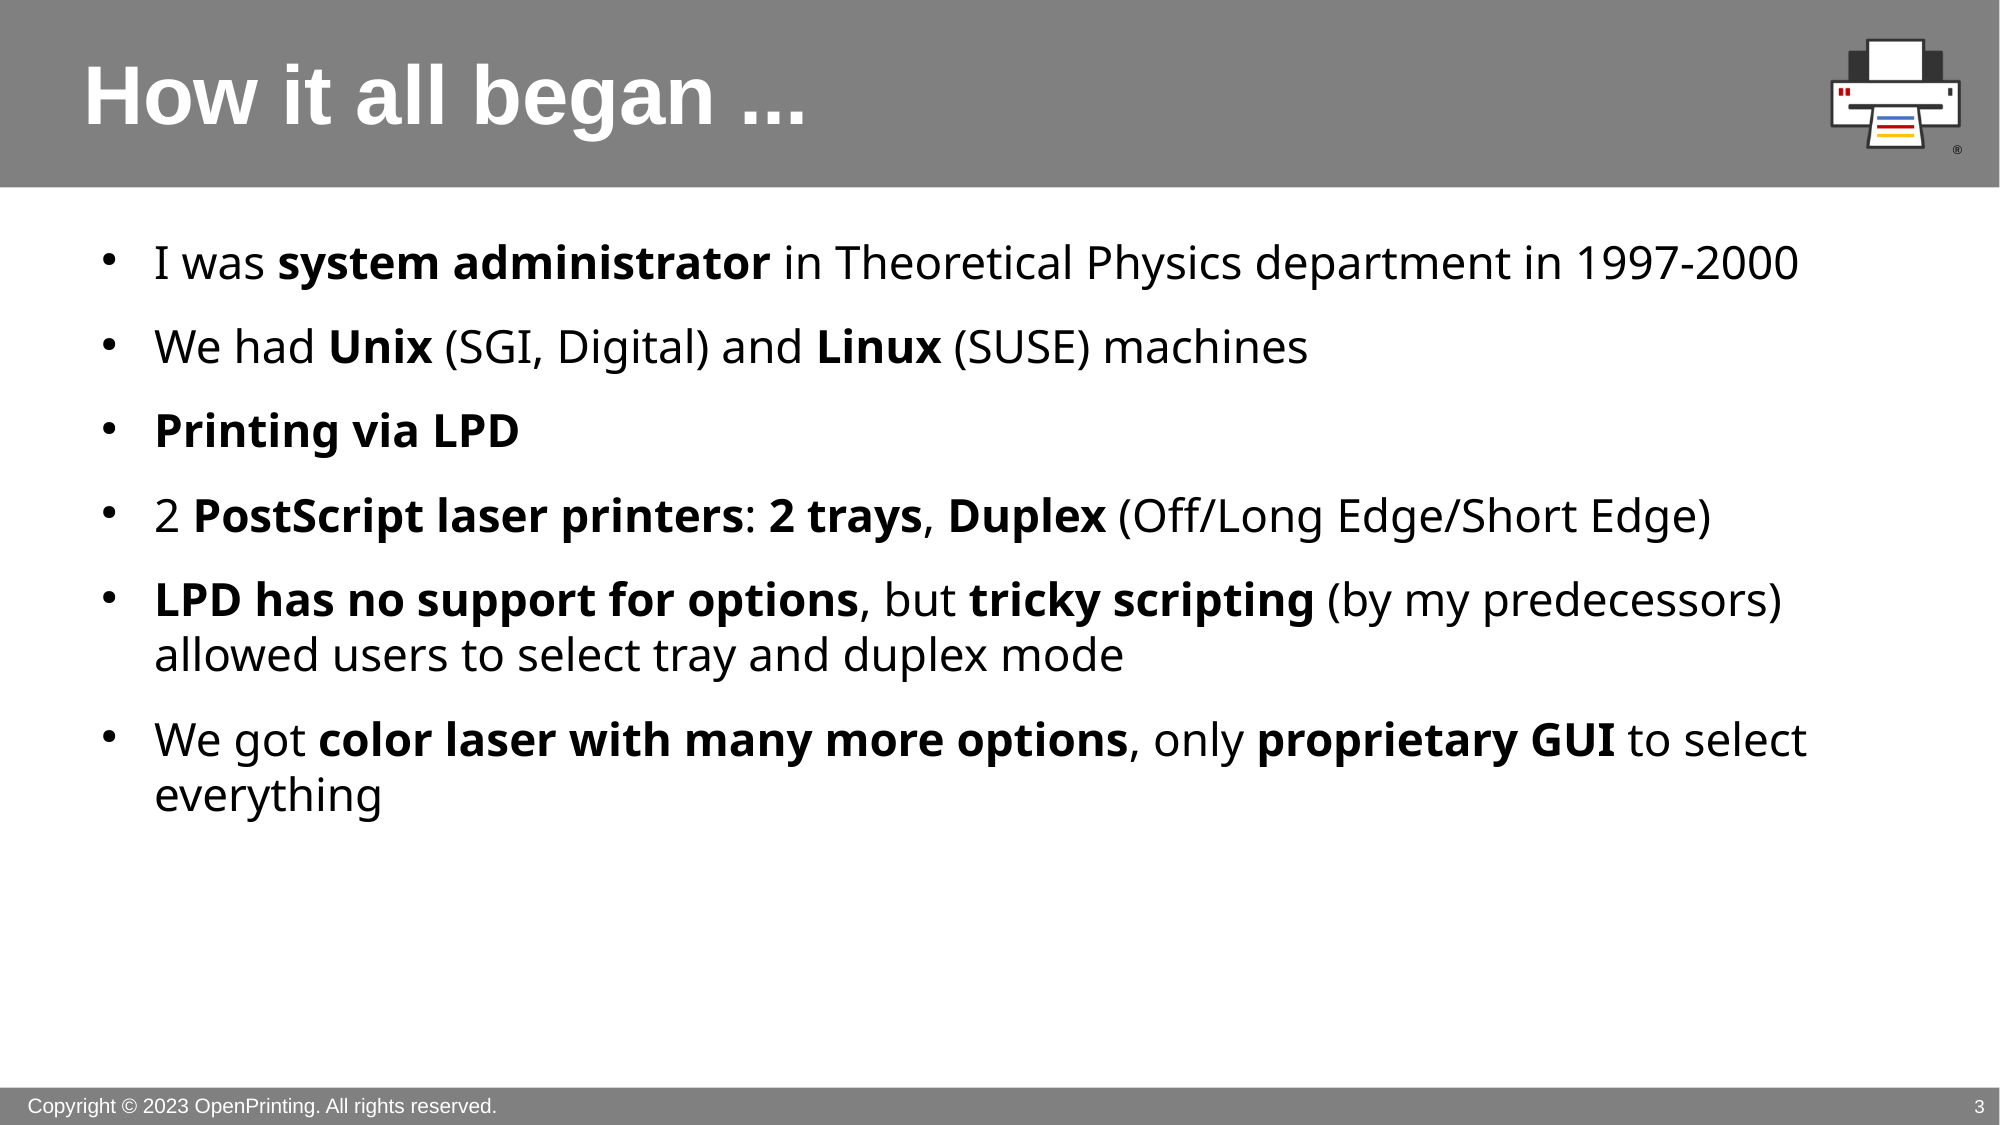

How it all began ...
# I was system administrator in Theoretical Physics department in 1997-2000
We had Unix (SGI, Digital) and Linux (SUSE) machines
Printing via LPD
2 PostScript laser printers: 2 trays, Duplex (Off/Long Edge/Short Edge)
LPD has no support for options, but tricky scripting (by my predecessors) allowed users to select tray and duplex mode
We got color laser with many more options, only proprietary GUI to select everything